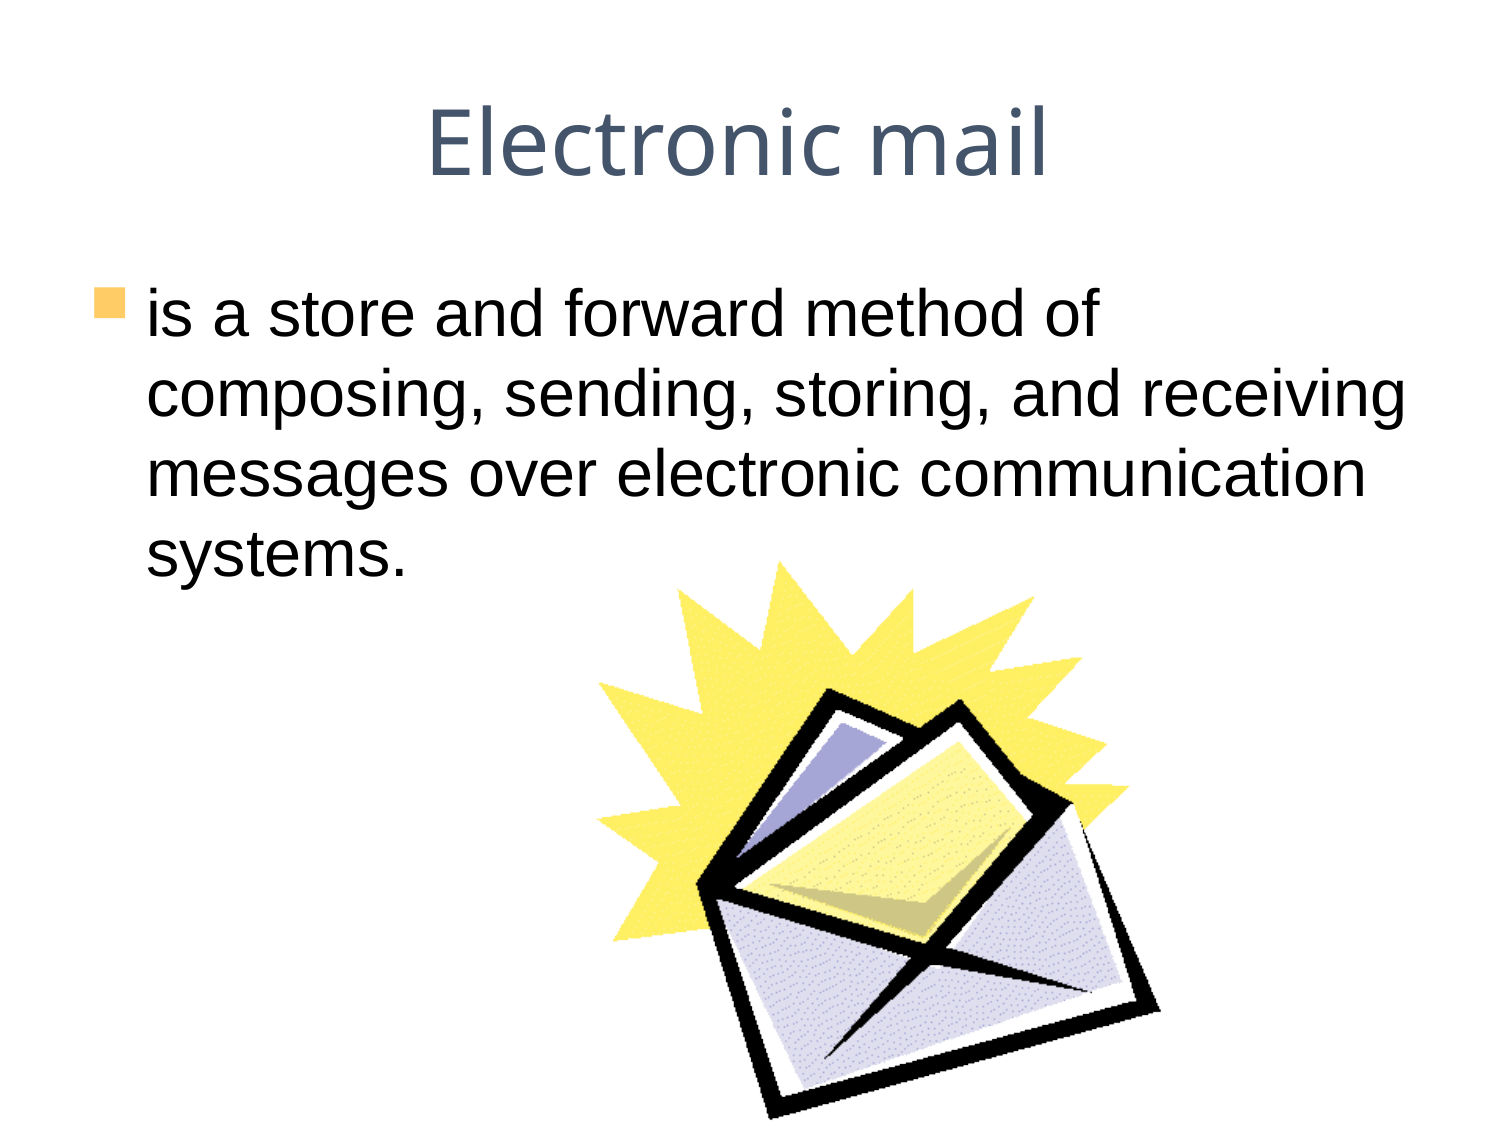

# Electronic mail
is a store and forward method of composing, sending, storing, and receiving messages over electronic communication systems.